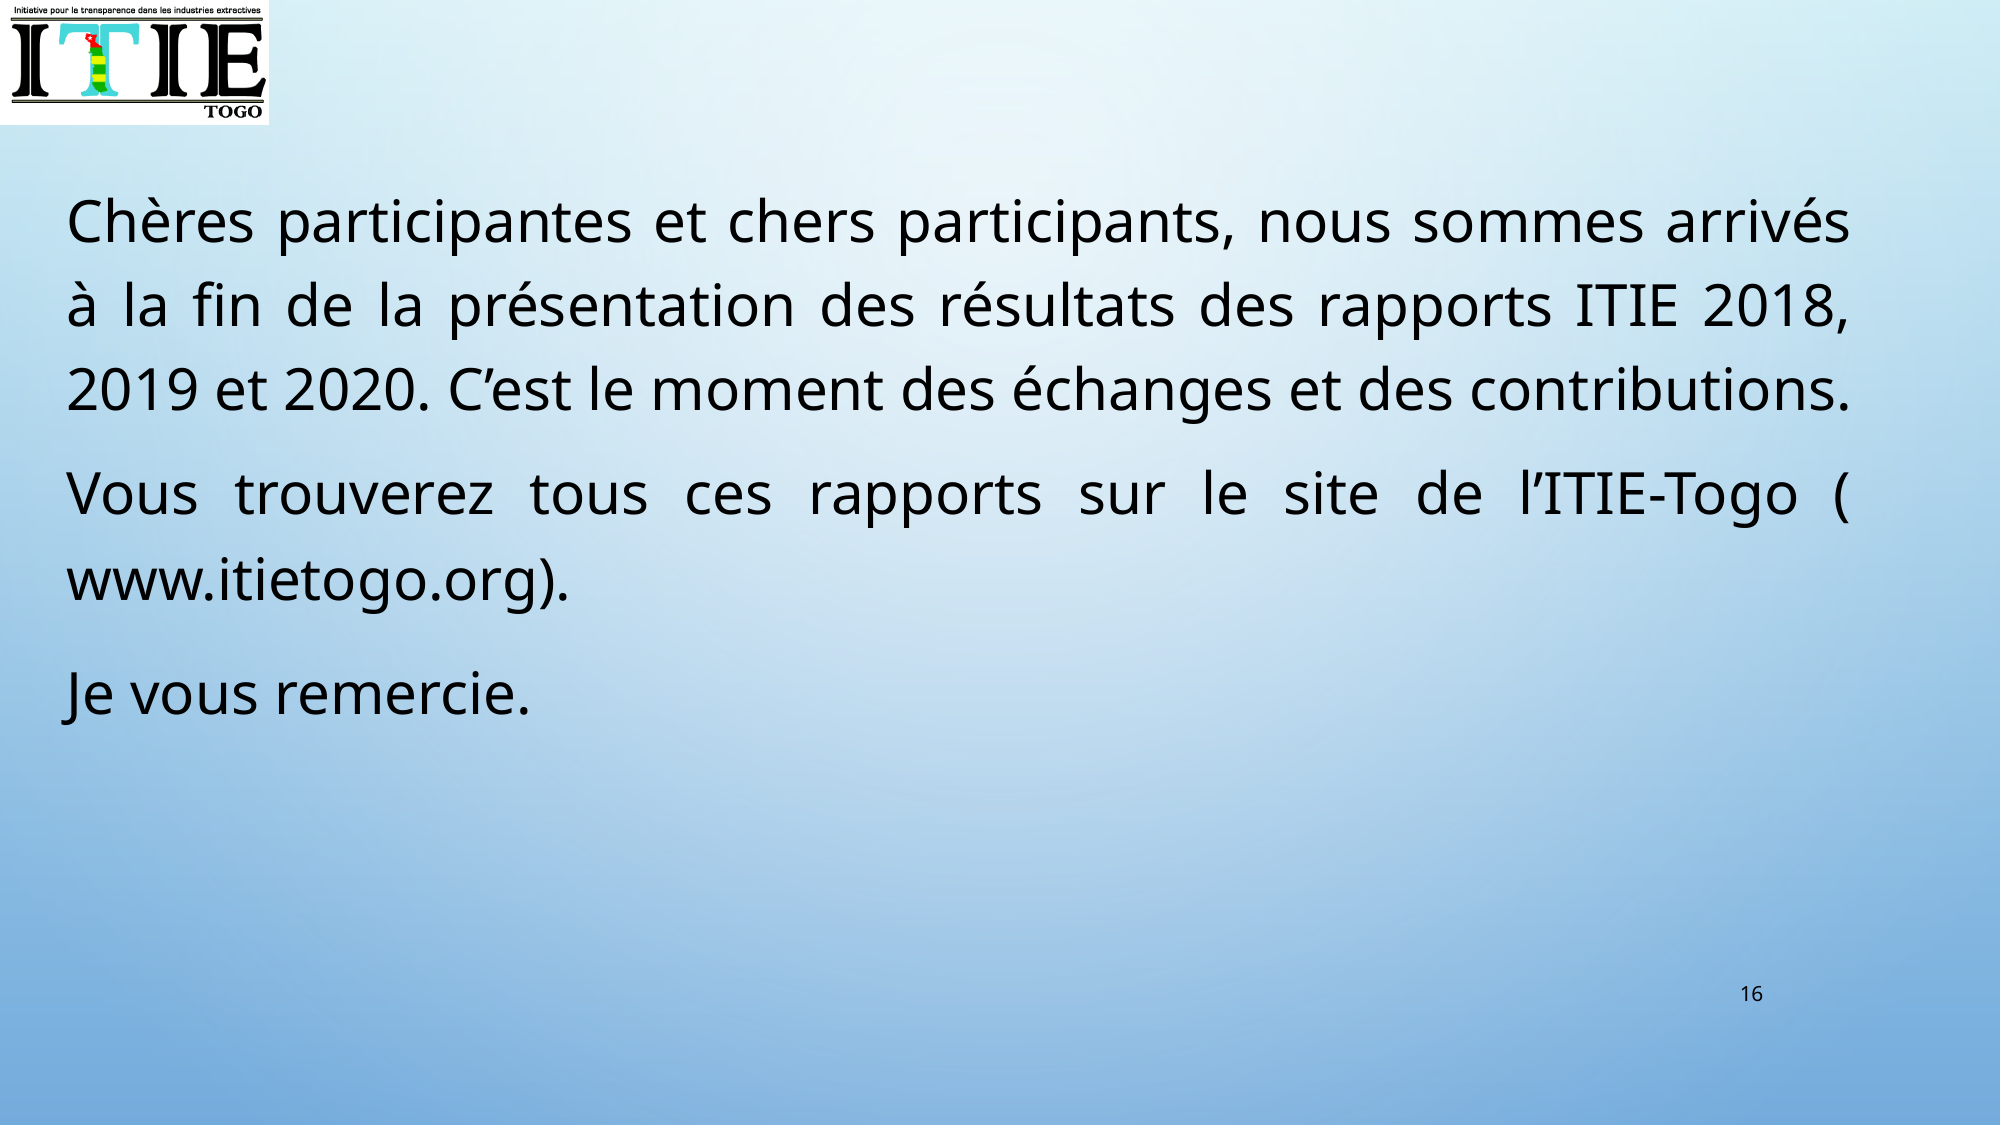

# Chères participantes et chers participants, nous sommes arrivés à la fin de la présentation des résultats des rapports ITIE 2018, 2019 et 2020. C’est le moment des échanges et des contributions.
Vous trouverez tous ces rapports sur le site de l’ITIE-Togo (www.itietogo.org).
Je vous remercie.